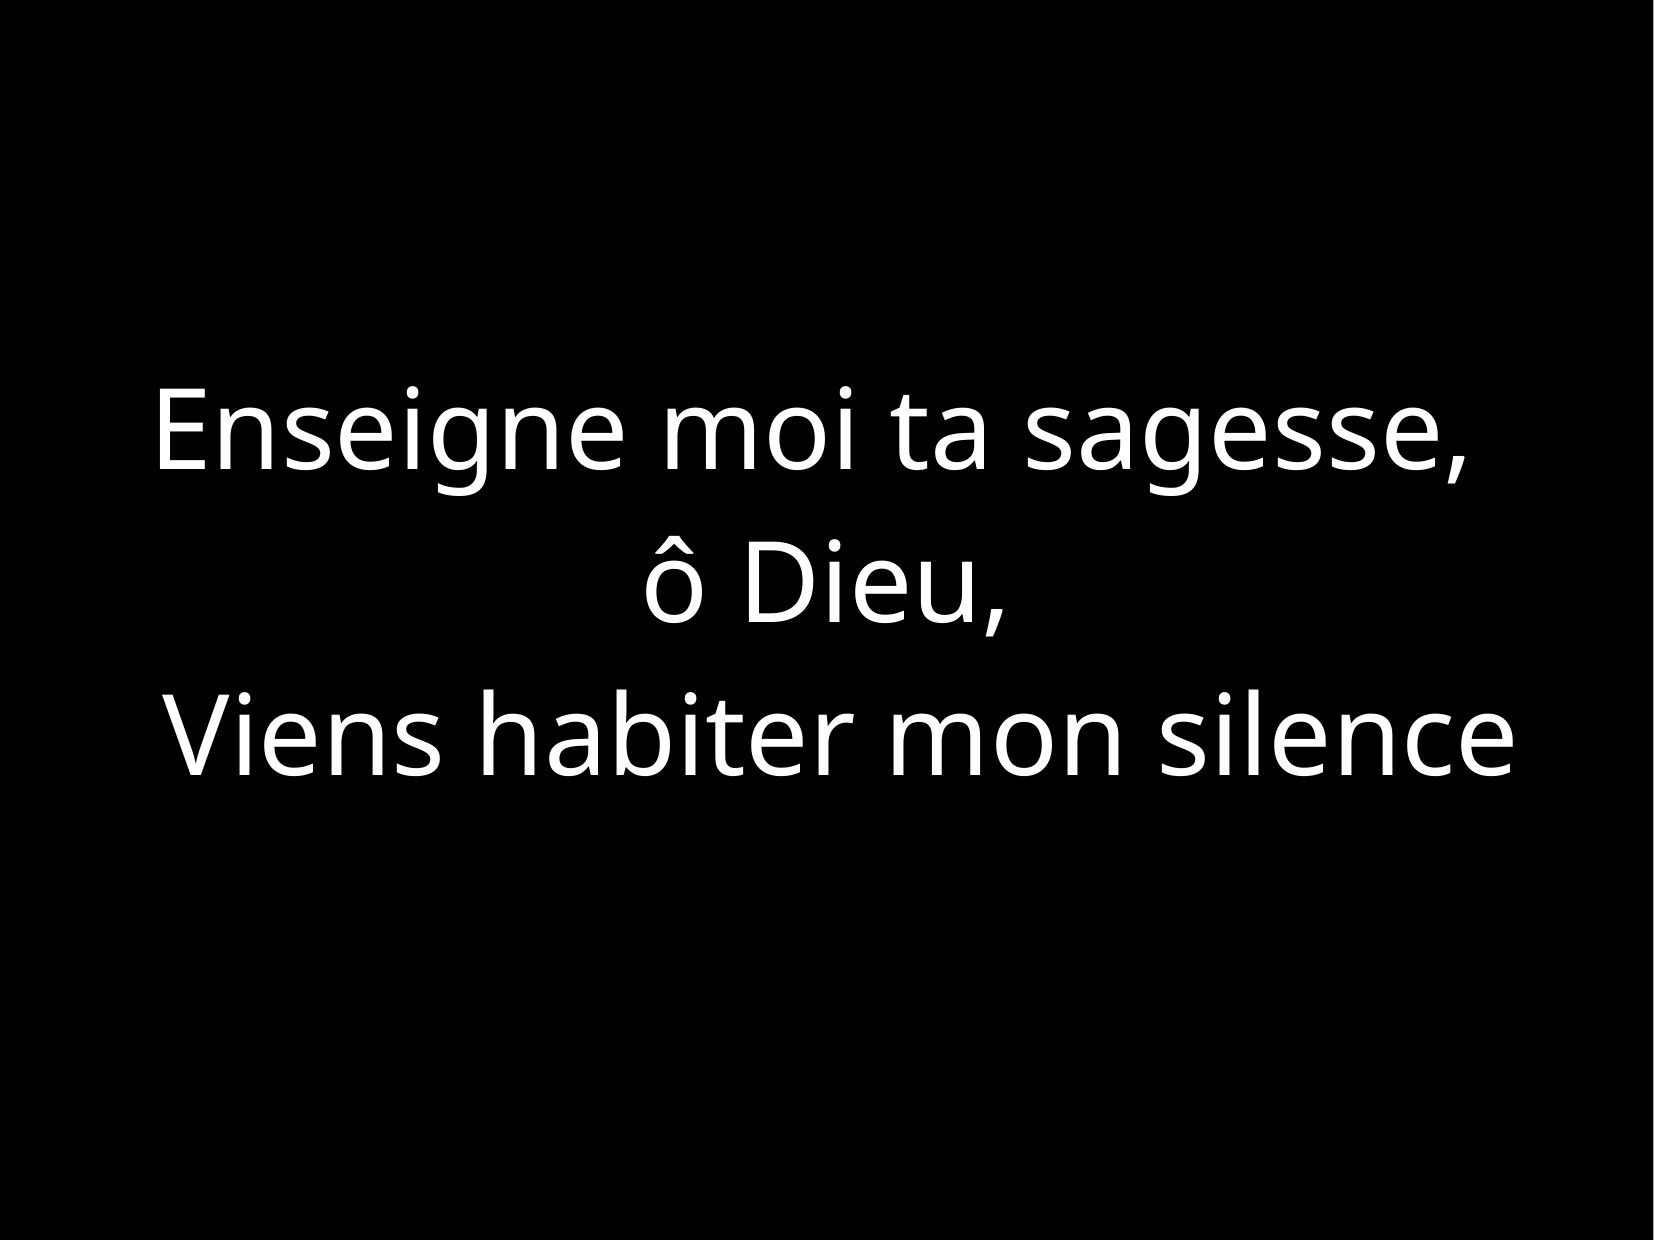

# Enseigne moi ta sagesse,
ô Dieu,
 Viens habiter mon silence